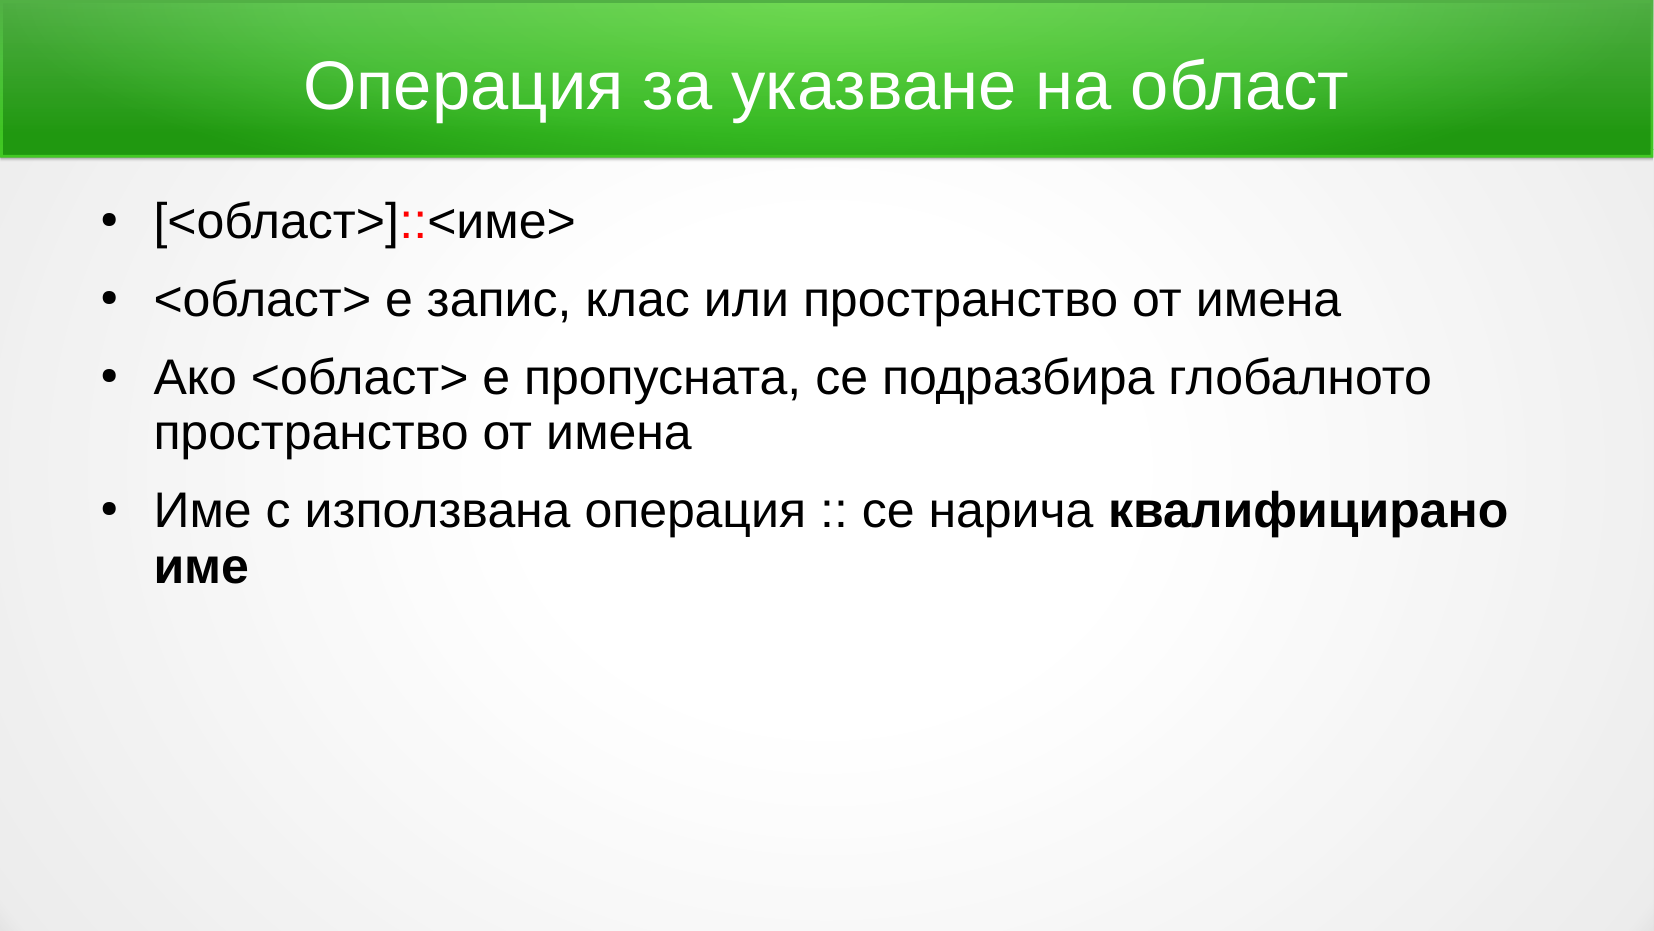

# Операция за указване на област
[<област>]::<име>
<област> е запис, клас или пространство от имена
Ако <област> е пропусната, се подразбира глобалното пространство от имена
Име с използвана операция :: се нарича квалифицирано име